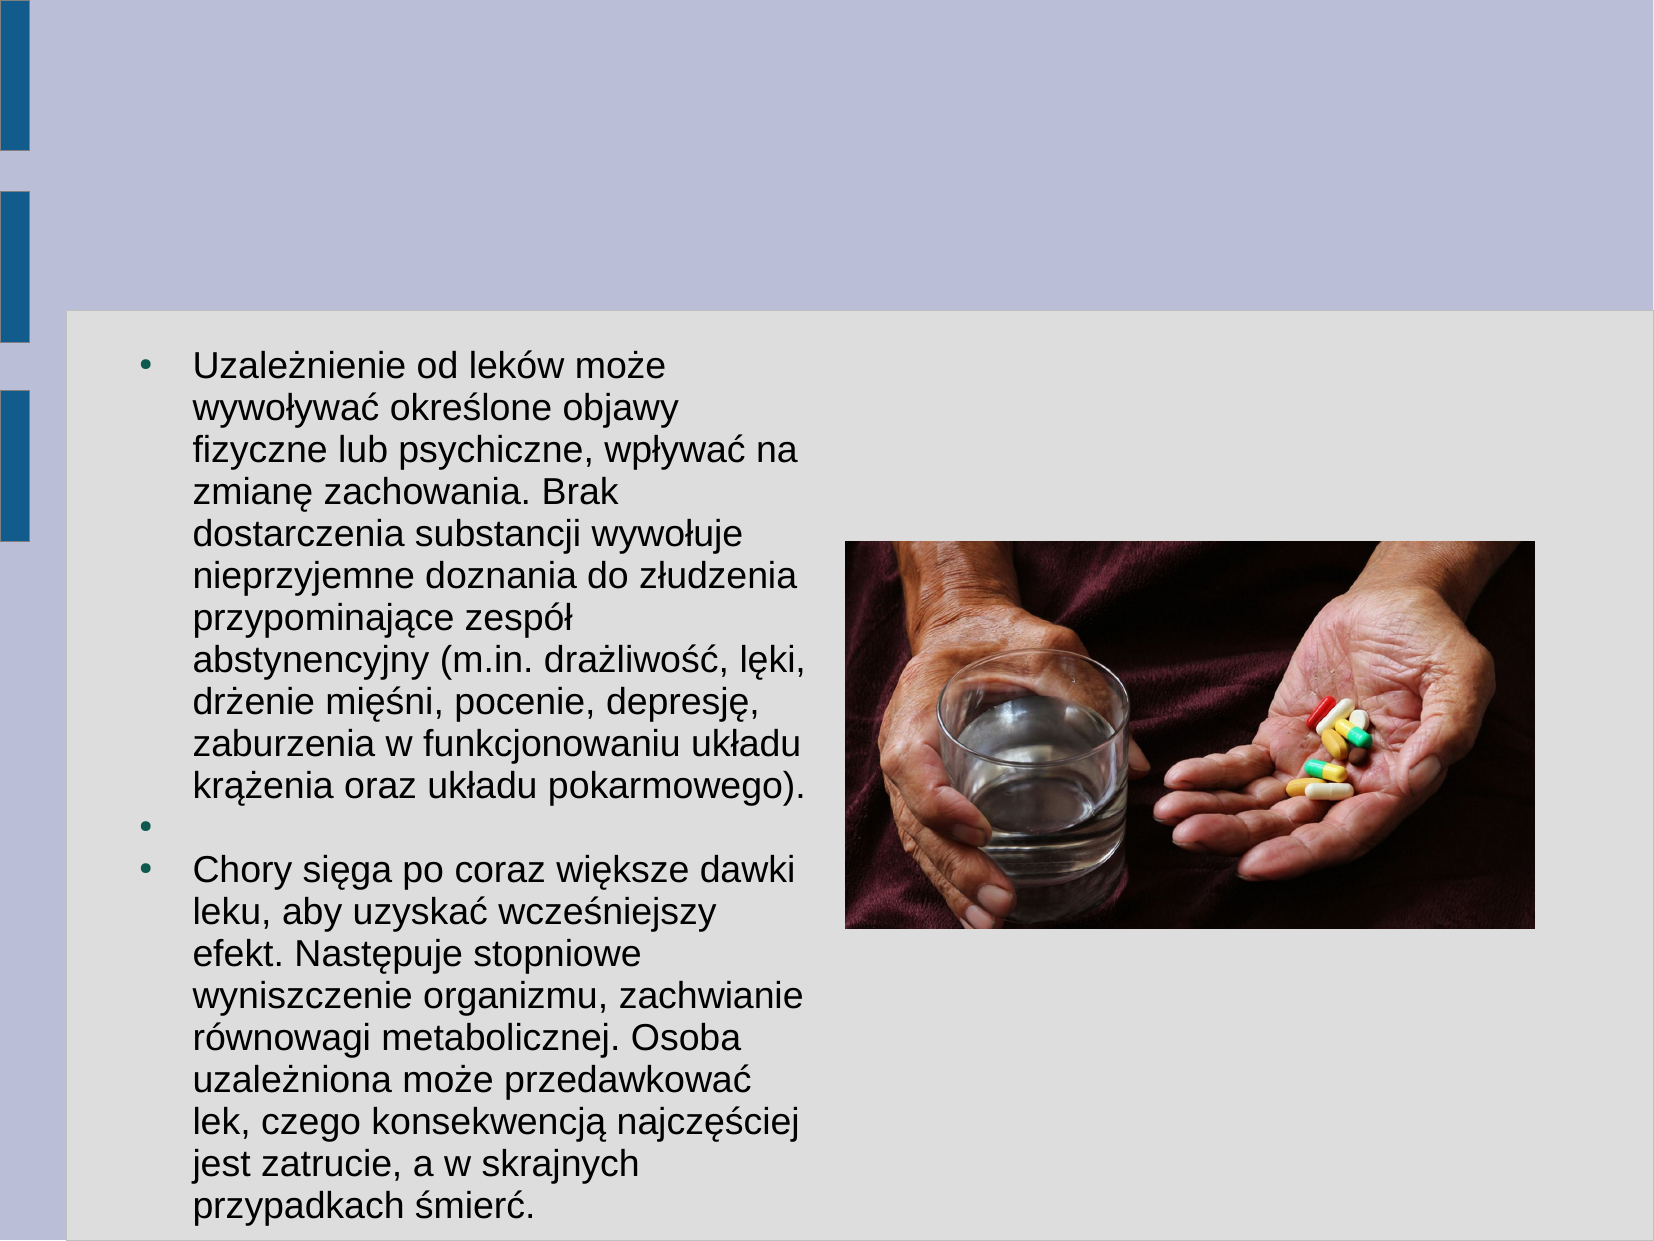

#
Uzależnienie od leków może wywoływać określone objawy fizyczne lub psychiczne, wpływać na zmianę zachowania. Brak dostarczenia substancji wywołuje nieprzyjemne doznania do złudzenia przypominające zespół abstynencyjny (m.in. drażliwość, lęki, drżenie mięśni, pocenie, depresję, zaburzenia w funkcjonowaniu układu krążenia oraz układu pokarmowego).
Chory sięga po coraz większe dawki leku, aby uzyskać wcześniejszy efekt. Następuje stopniowe wyniszczenie organizmu, zachwianie równowagi metabolicznej. Osoba uzależniona może przedawkować lek, czego konsekwencją najczęściej jest zatrucie, a w skrajnych przypadkach śmierć.